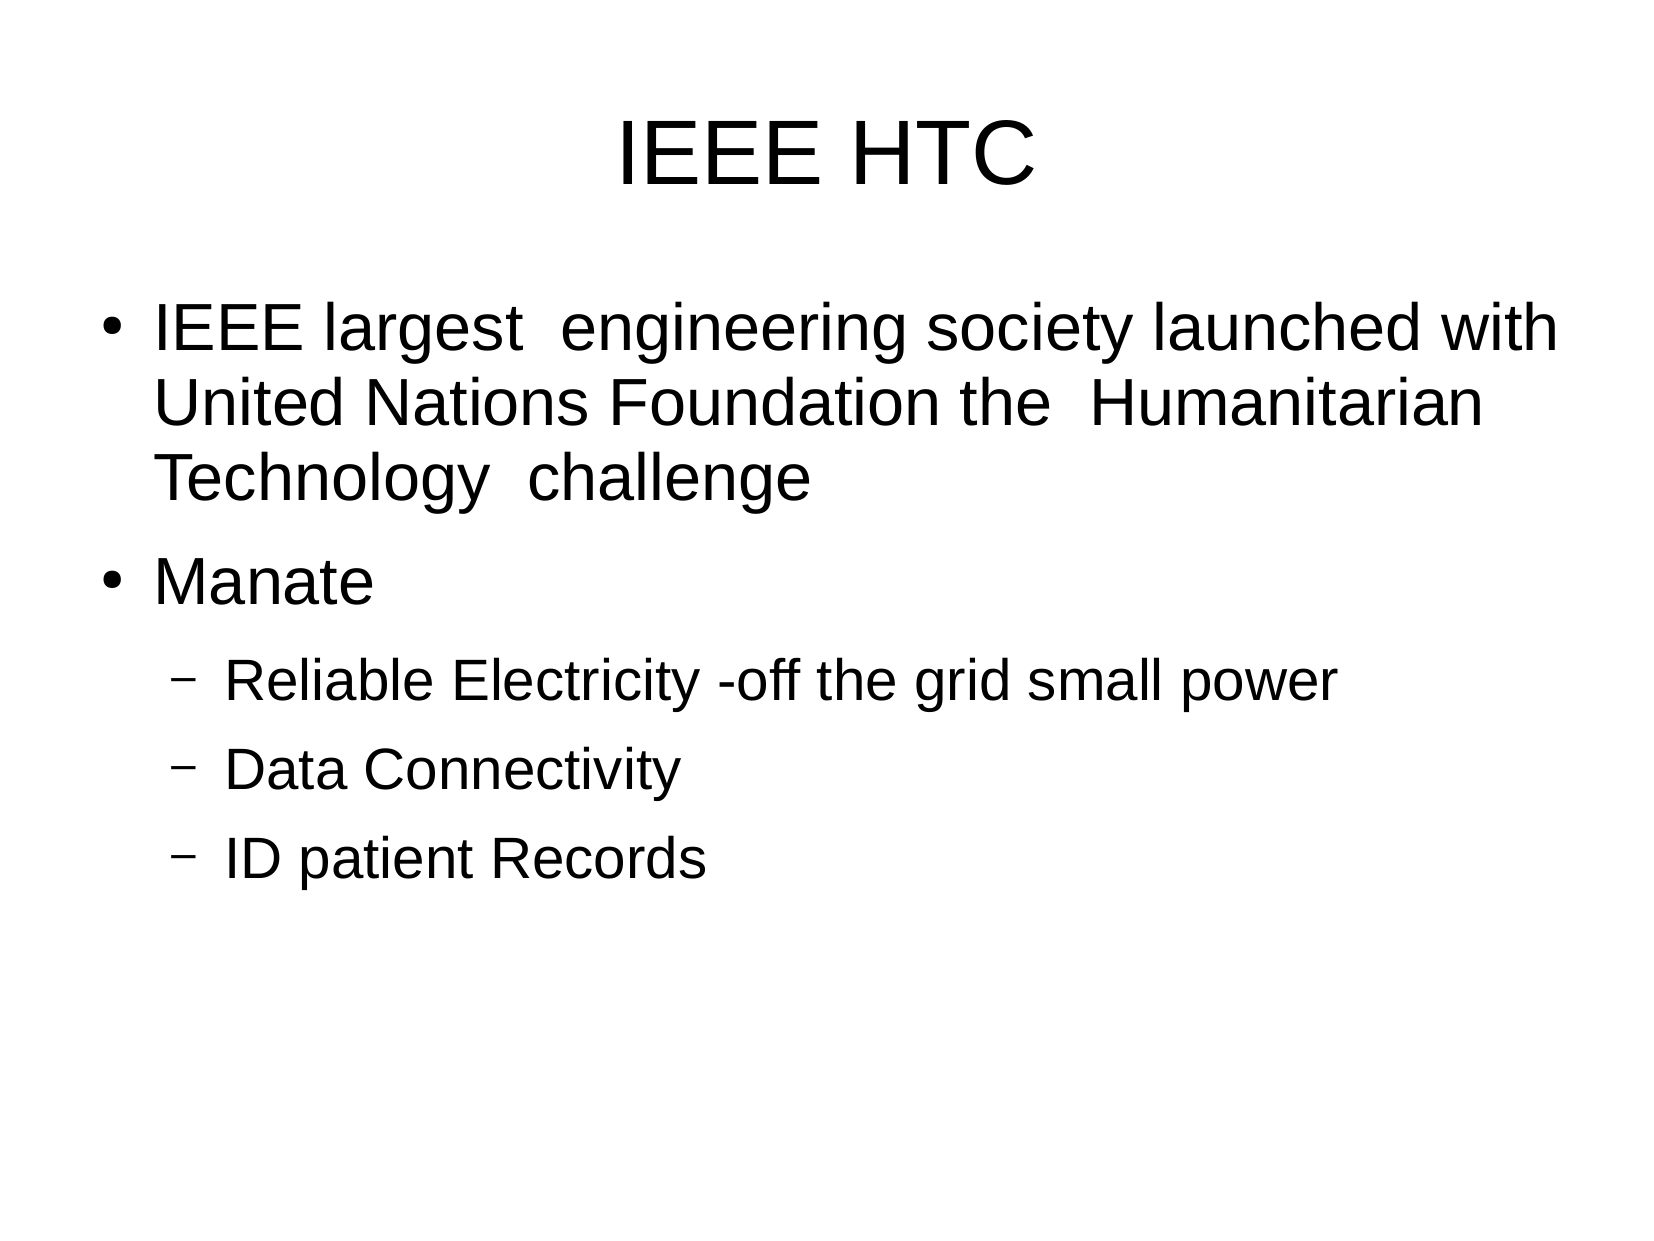

# IEEE HTC
IEEE largest engineering society launched with United Nations Foundation the Humanitarian Technology challenge
Manate
Reliable Electricity -off the grid small power
Data Connectivity
ID patient Records